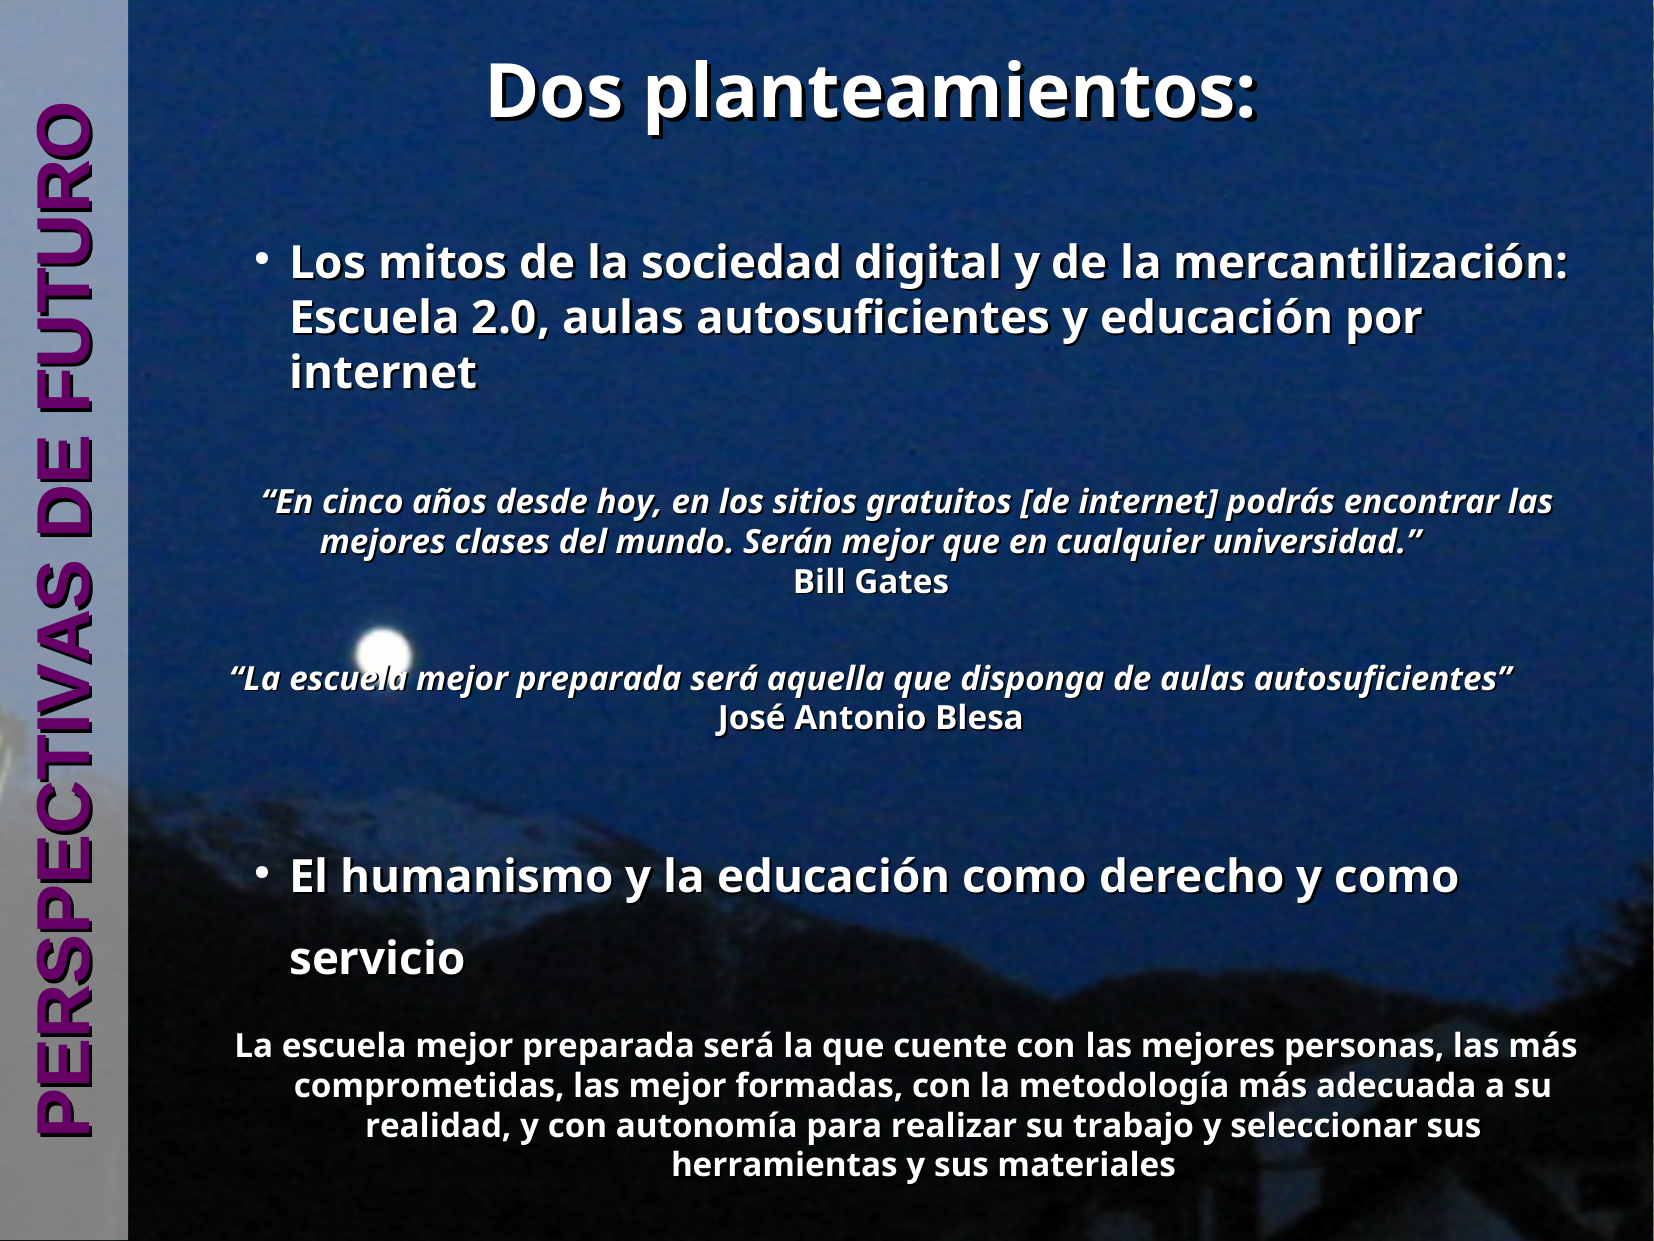

Dos planteamientos:
Los mitos de la sociedad digital y de la mercantilización:
Escuela 2.0, aulas autosuficientes y educación por internet
	“En cinco años desde hoy, en los sitios gratuitos [de internet] podrás encontrar las mejores clases del mundo. Serán mejor que en cualquier universidad.”
Bill Gates
“La escuela mejor preparada será aquella que disponga de aulas autosuficientes”
José Antonio Blesa
El humanismo y la educación como derecho y como servicio
La escuela mejor preparada será la que cuente con las mejores personas, las más comprometidas, las mejor formadas, con la metodología más adecuada a su realidad, y con autonomía para realizar su trabajo y seleccionar sus herramientas y sus materiales
PERSPECTIVAS DE FUTURO